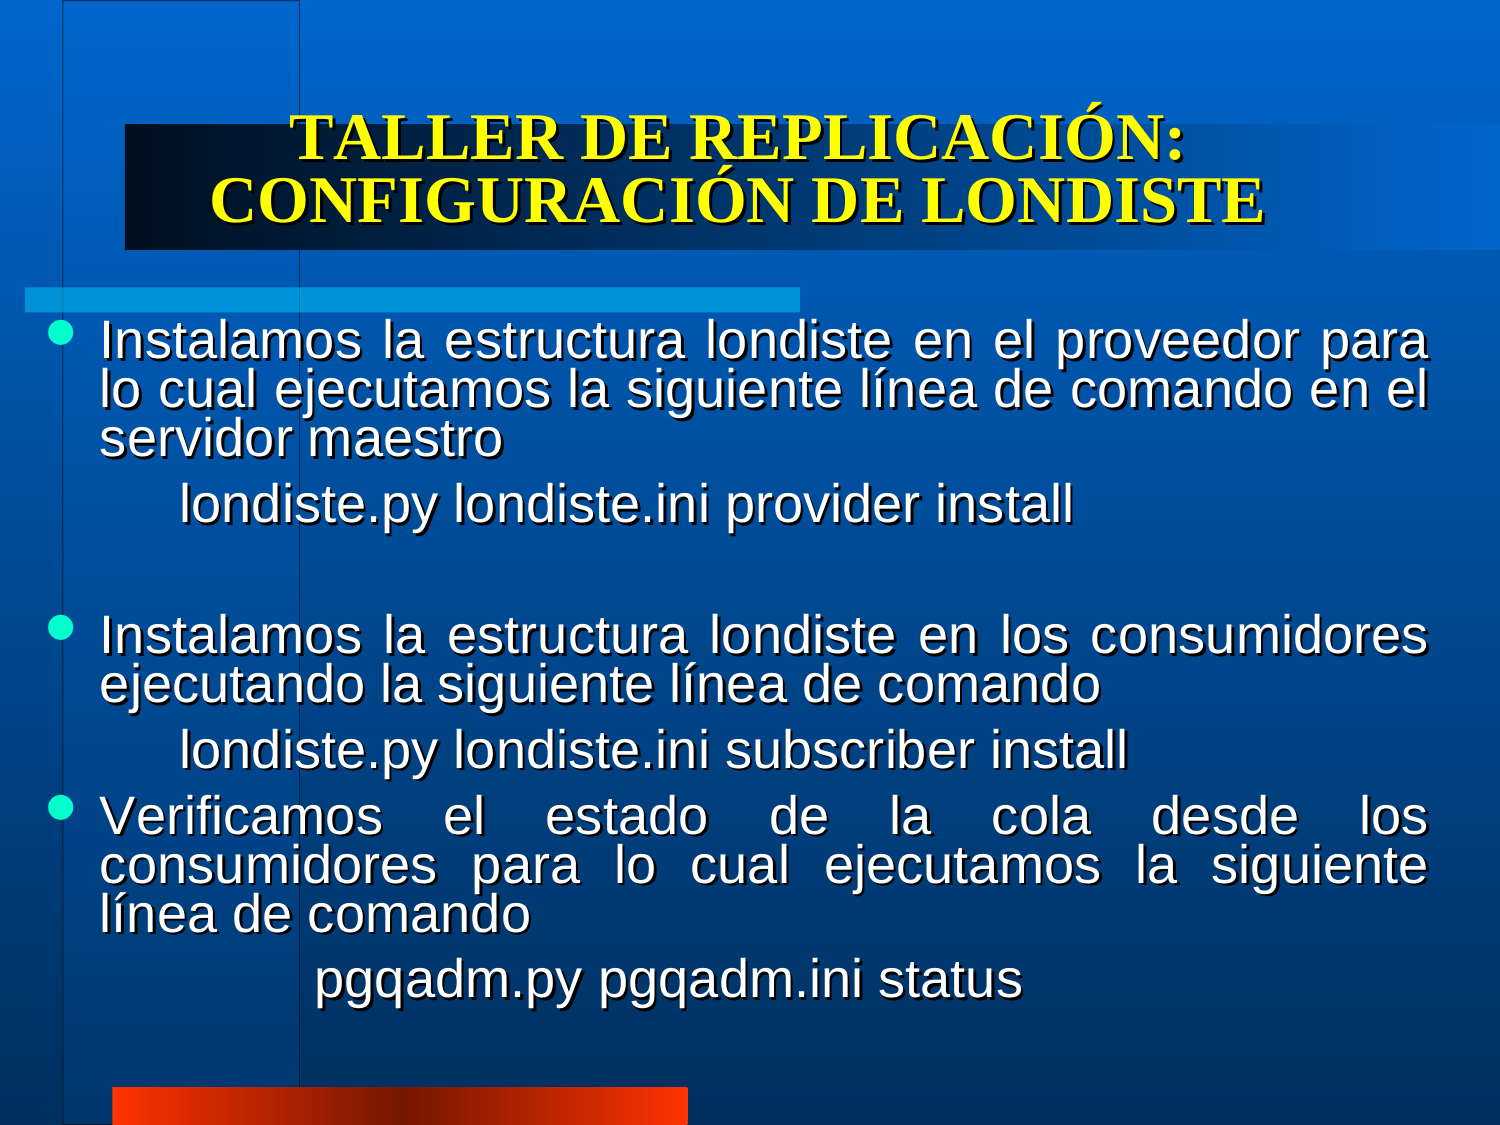

# TALLER DE REPLICACIÓN: CONFIGURACIÓN DE LONDISTE
Instalamos la estructura londiste en el proveedor para lo cual ejecutamos la siguiente línea de comando en el servidor maestro
 londiste.py londiste.ini provider install
Instalamos la estructura londiste en los consumidores ejecutando la siguiente línea de comando
 londiste.py londiste.ini subscriber install
Verificamos el estado de la cola desde los consumidores para lo cual ejecutamos la siguiente línea de comando
 pgqadm.py pgqadm.ini status